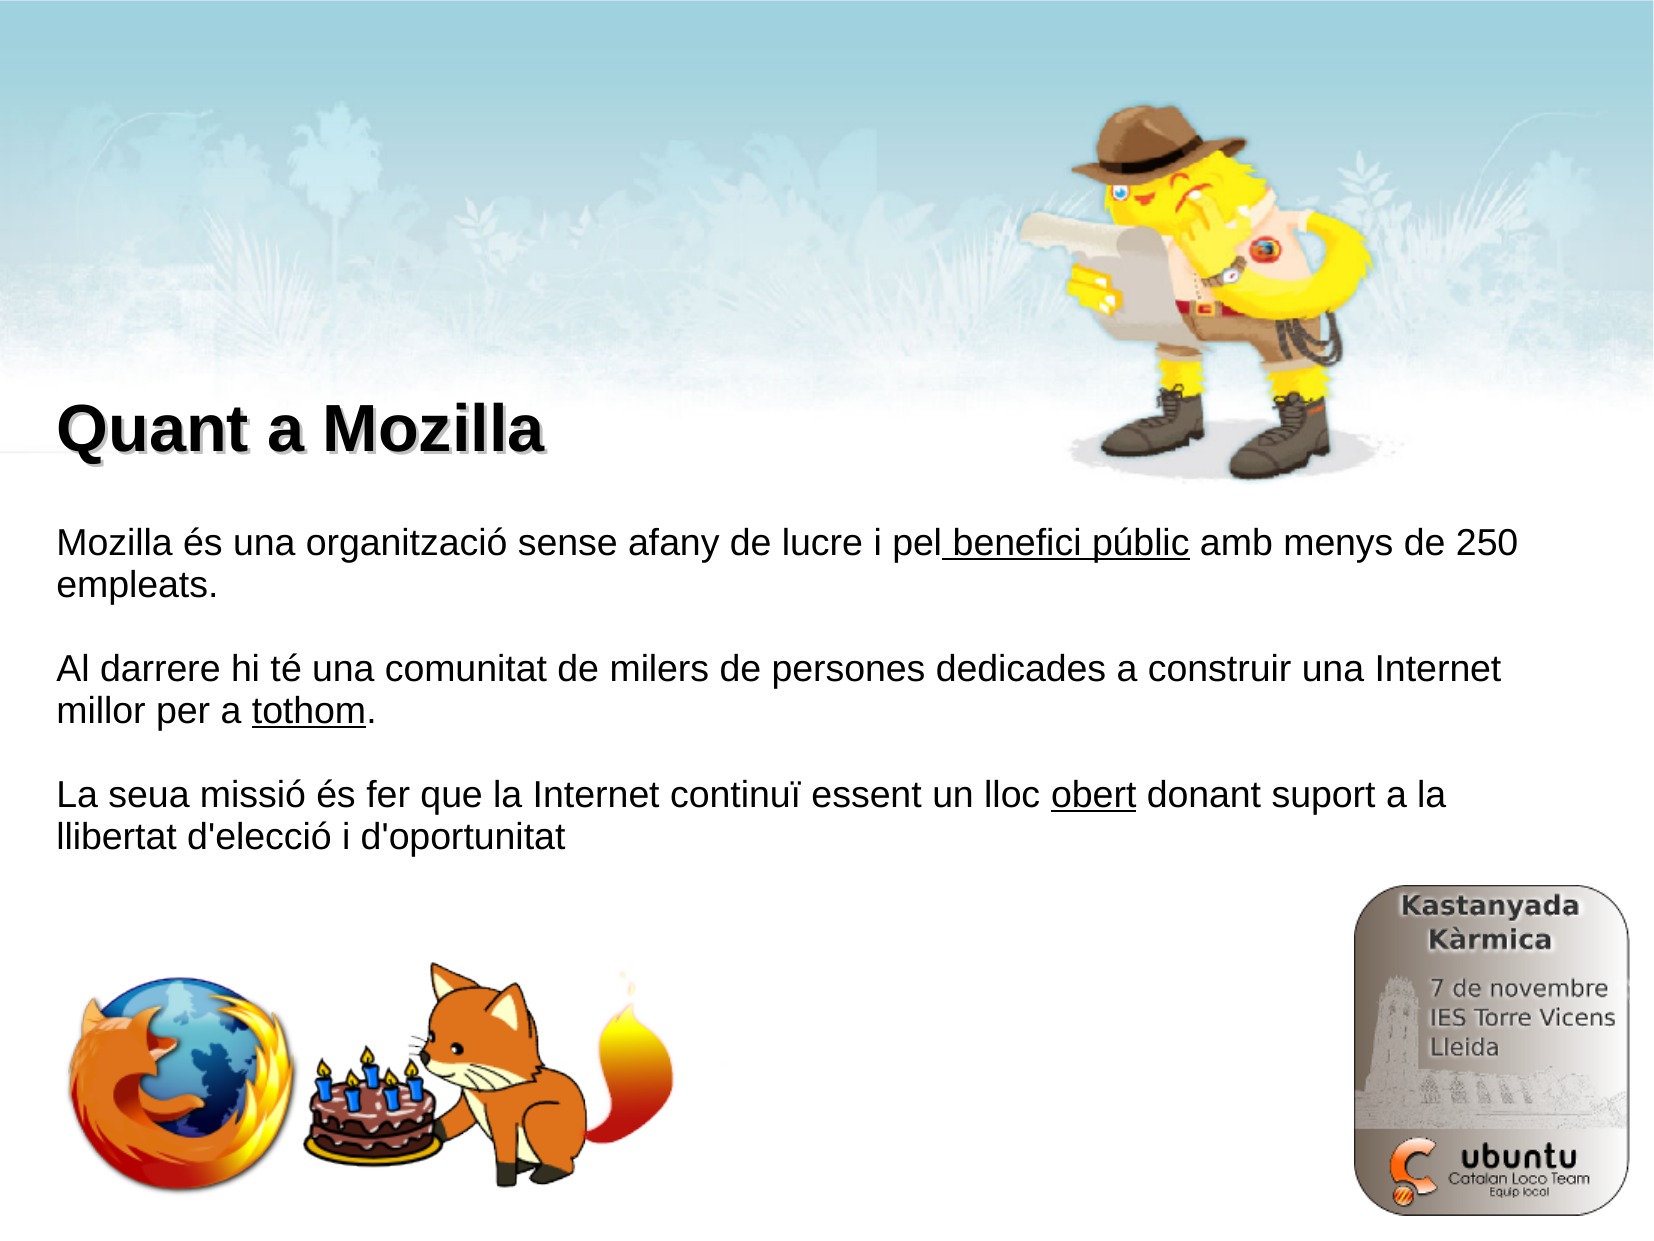

Quant a Mozilla
Mozilla és una organització sense afany de lucre i pel benefici públic amb menys de 250 empleats.
Al darrere hi té una comunitat de milers de persones dedicades a construir una Internet millor per a tothom.
La seua missió és fer que la Internet continuï essent un lloc obert donant suport a la llibertat d'elecció i d'oportunitat